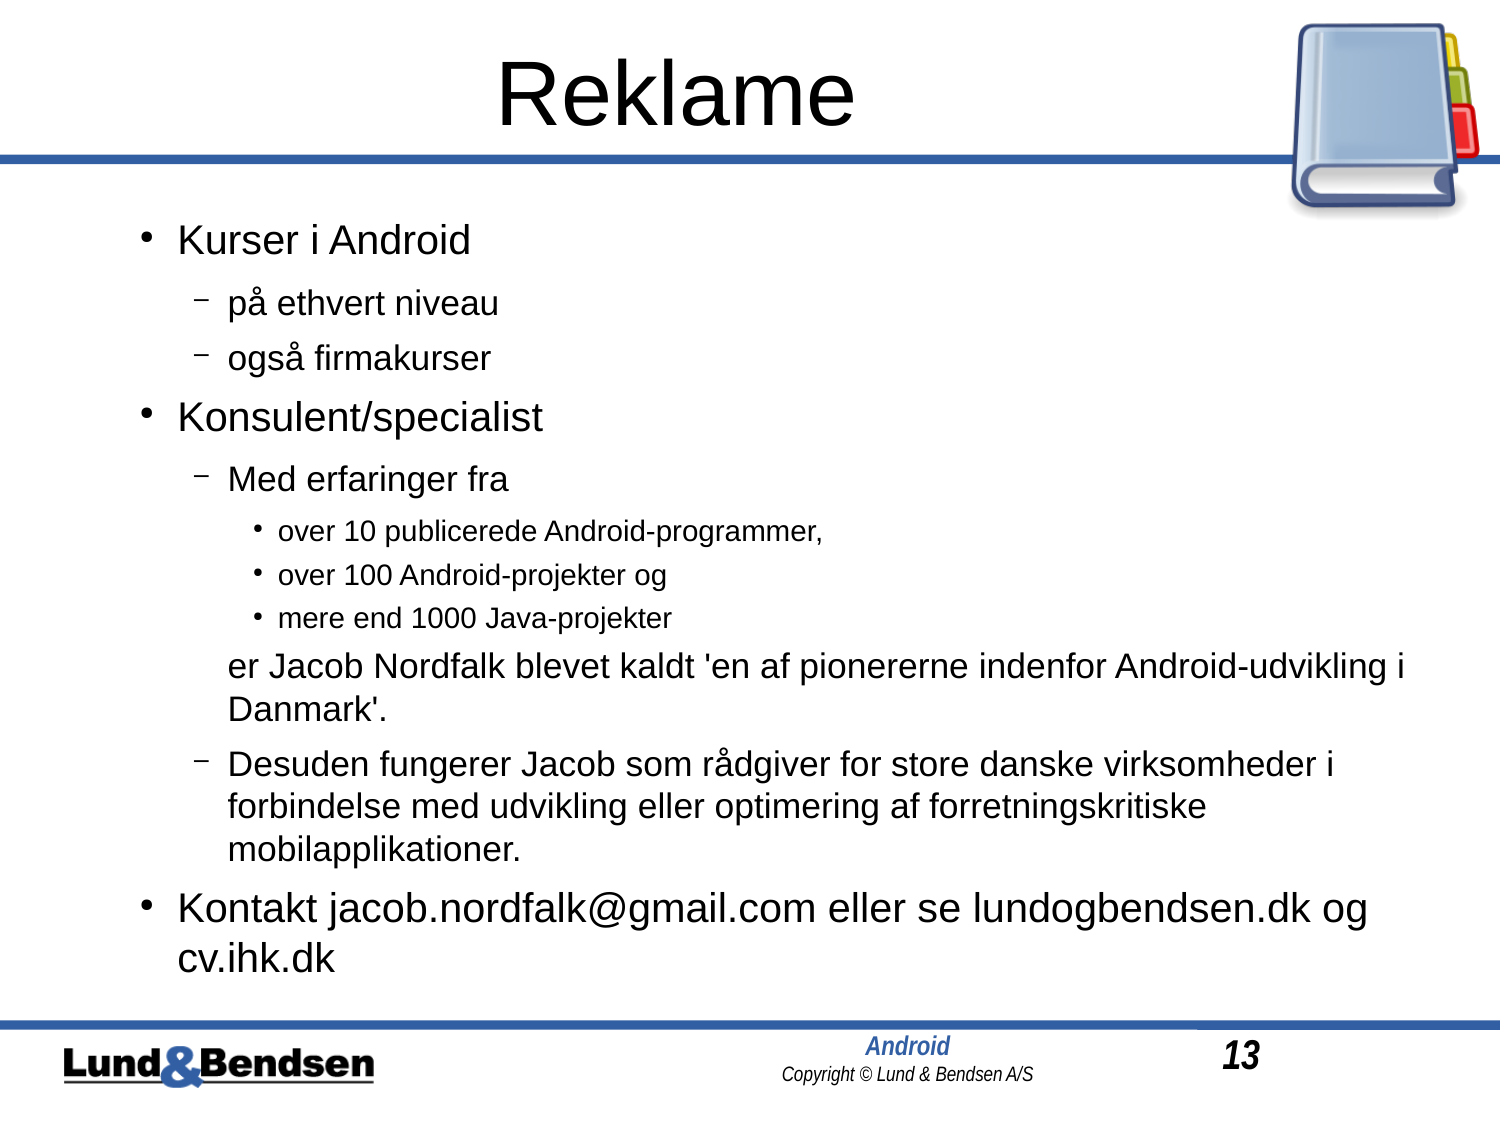

# Reklame
Kurser i Android
på ethvert niveau
også firmakurser
Konsulent/specialist
Med erfaringer fra
over 10 publicerede Android-programmer,
over 100 Android-projekter og
mere end 1000 Java-projekter
er Jacob Nordfalk blevet kaldt 'en af pionererne indenfor Android-udvikling i Danmark'.
Desuden fungerer Jacob som rådgiver for store danske virksomheder i forbindelse med udvikling eller optimering af forretningskritiske mobilapplikationer.
Kontakt jacob.nordfalk@gmail.com eller se lundogbendsen.dk og cv.ihk.dk